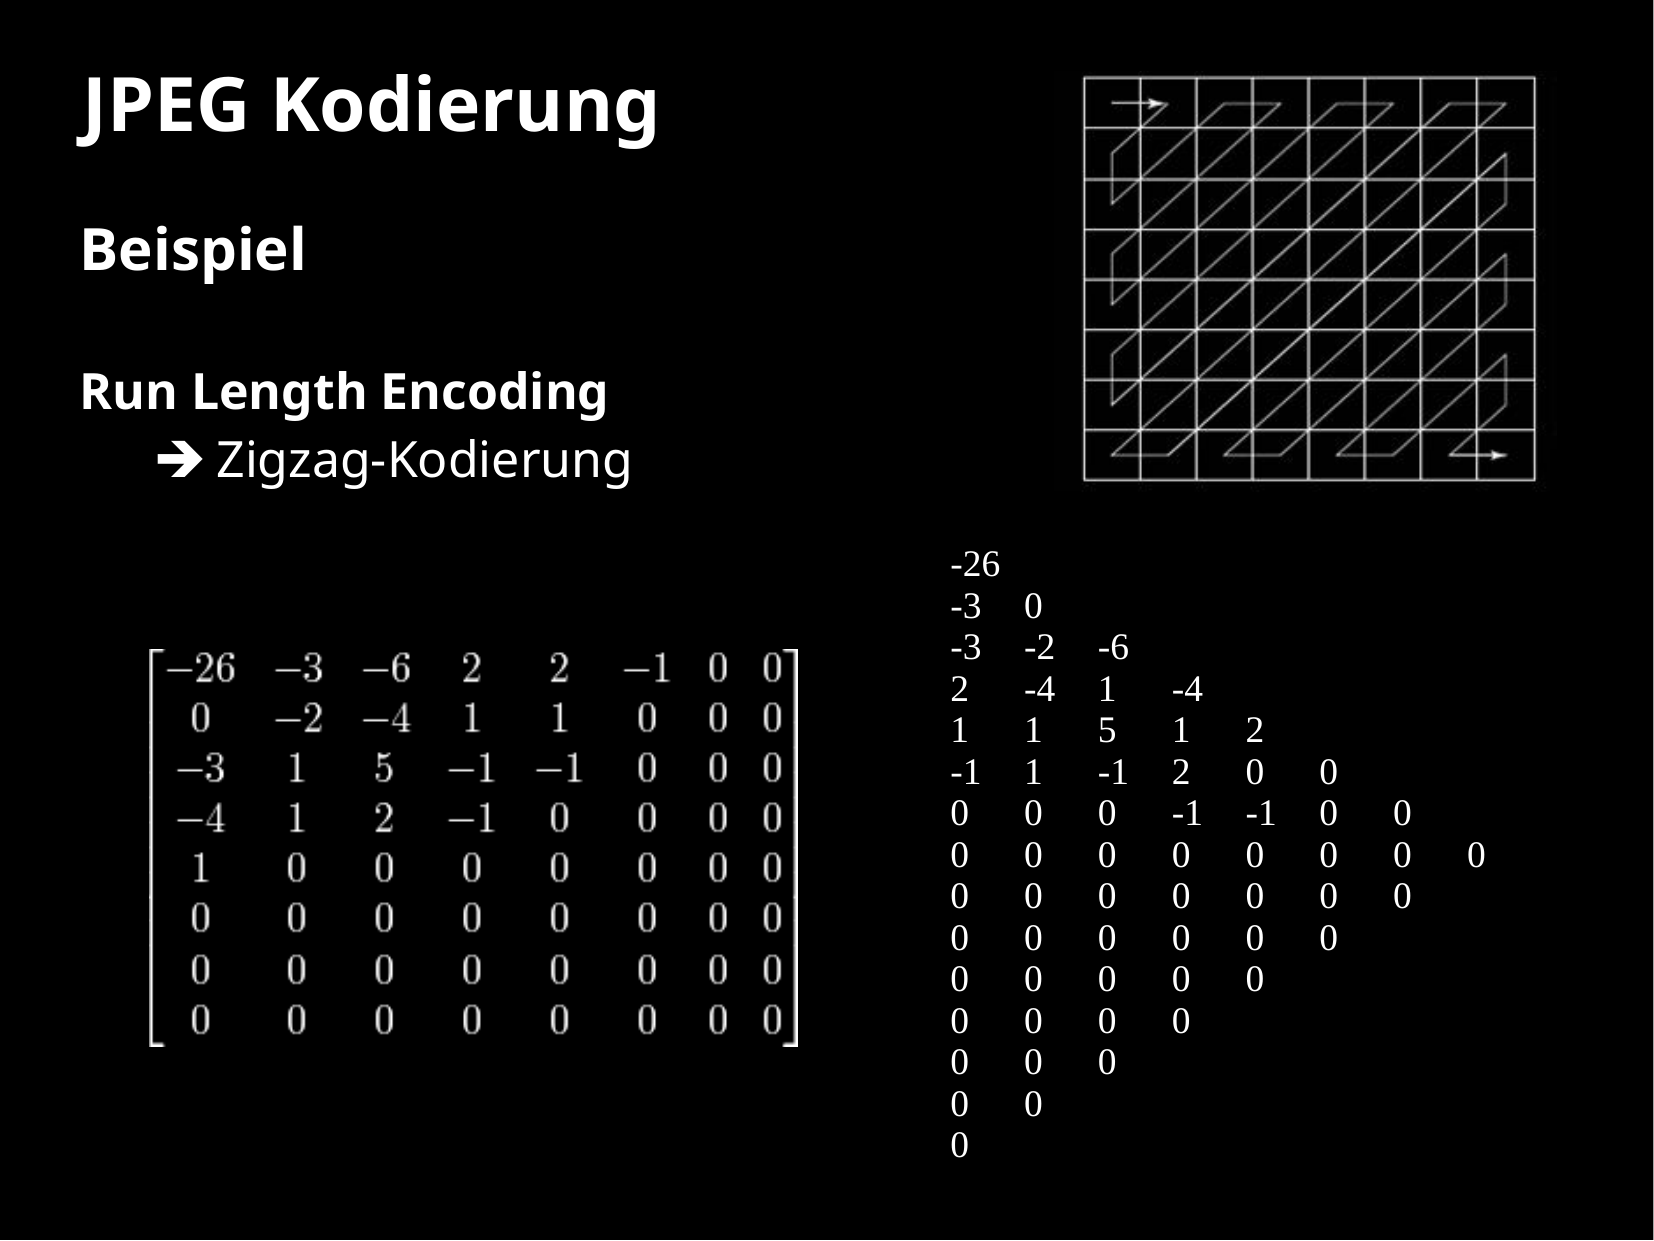

# JPEG Kodierung
Beispiel
Run Length Encoding
	 Zigzag-Kodierung
 	 Huffmann-Kodierung
-26
-3 	0
-3 	-2 	-6
2 	-4 	1 	-4
1 	1 	5 	1 	2
-1 	1 	-1 	2 	0 	0
0 	0 	0	-1 	-1 	0 	0
0 	0 	0 	0 	0 	0 	0 	0
0 	0 	0 	0 	0 	0 	0
0 	0 	0 	0 	0 	0
0 	0 	0 	0 	0
0 	0 	0 	0
0 	0 	0
0 	0
0